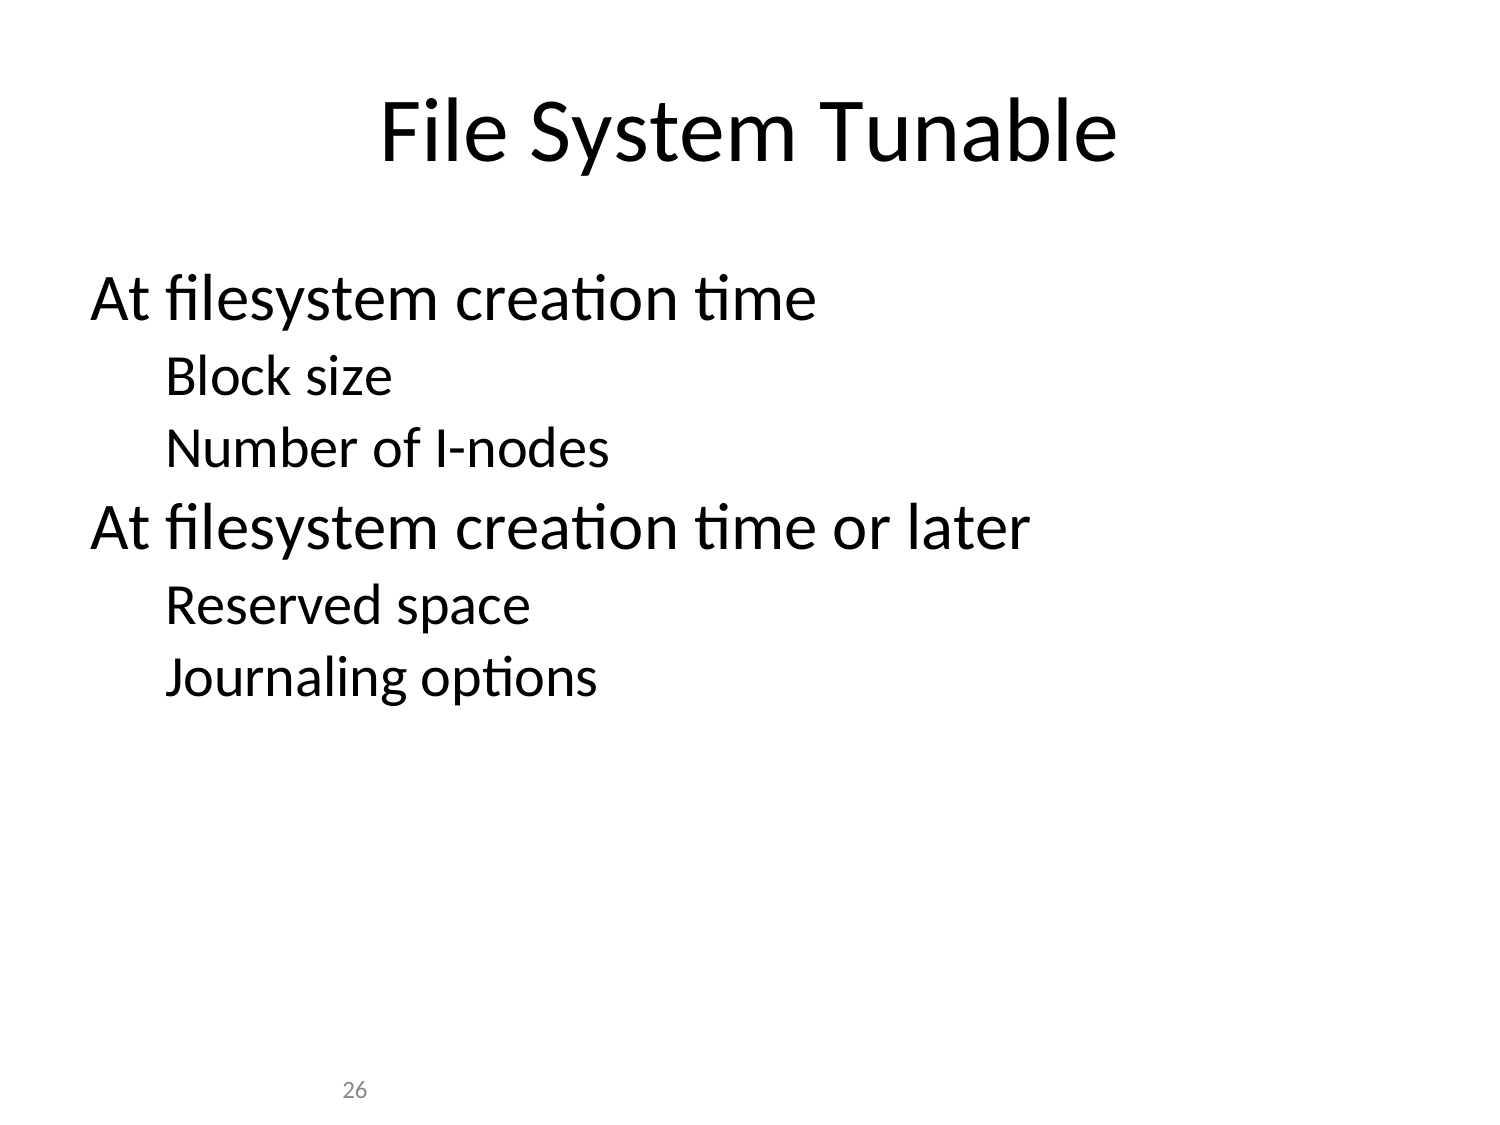

File System Tunable
At filesystem creation time
Block size
Number of I-nodes
At filesystem creation time or later
Reserved space
Journaling options